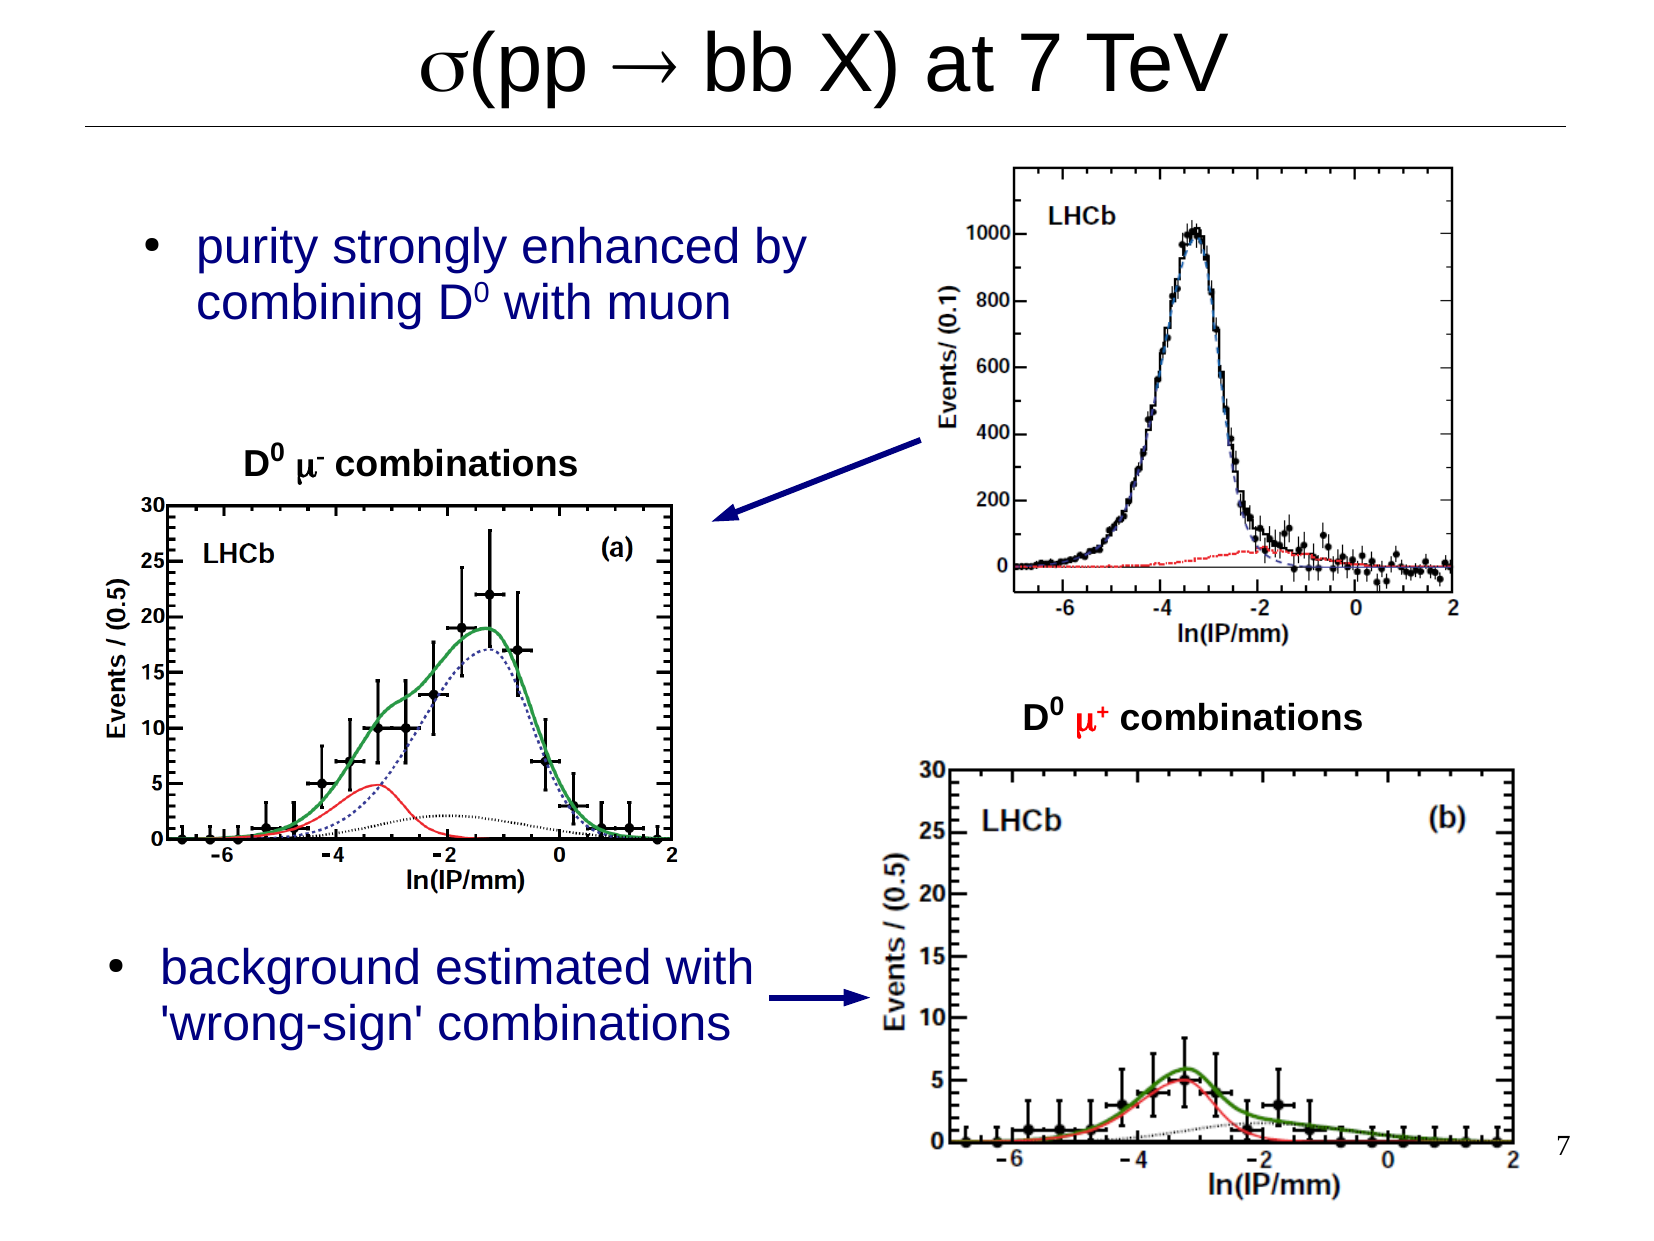

# s(pp ® bb X) at 7 TeV
purity strongly enhanced by combining D0 with muon
D0 m- combinations
D0 m+ combinations
background estimated with
'wrong-sign' combinations
7